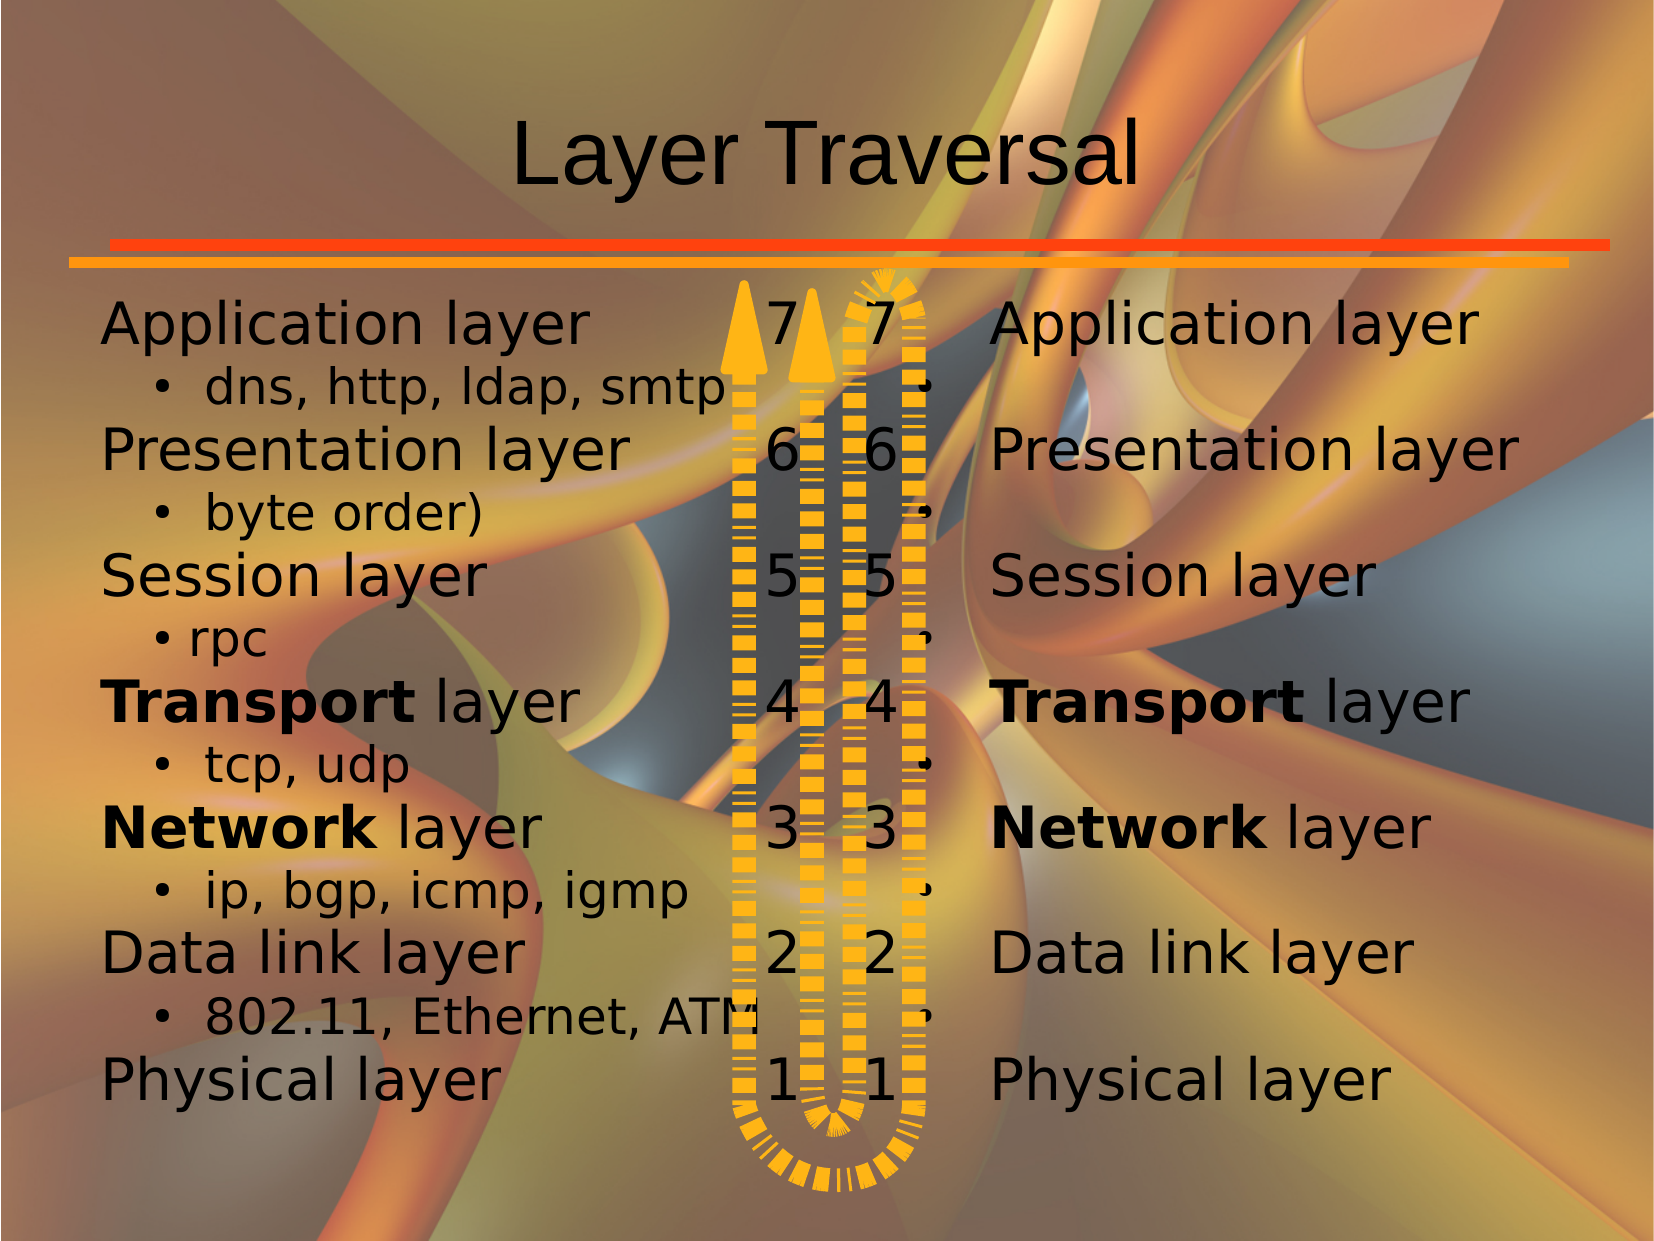

# Layer Traversal
Application layer	7
 dns, http, ldap, smtp
Presentation layer	6
 byte order)
Session layer	5
rpc
Transport layer	4
 tcp, udp
Network layer	3
 ip, bgp, icmp, igmp
Data link layer	2
 802.11, Ethernet, ATM
Physical layer	1
7 	Application layer
6 	Presentation layer
5 	Session layer
4 	Transport layer
3 	Network layer
2 	Data link layer
1 	Physical layer